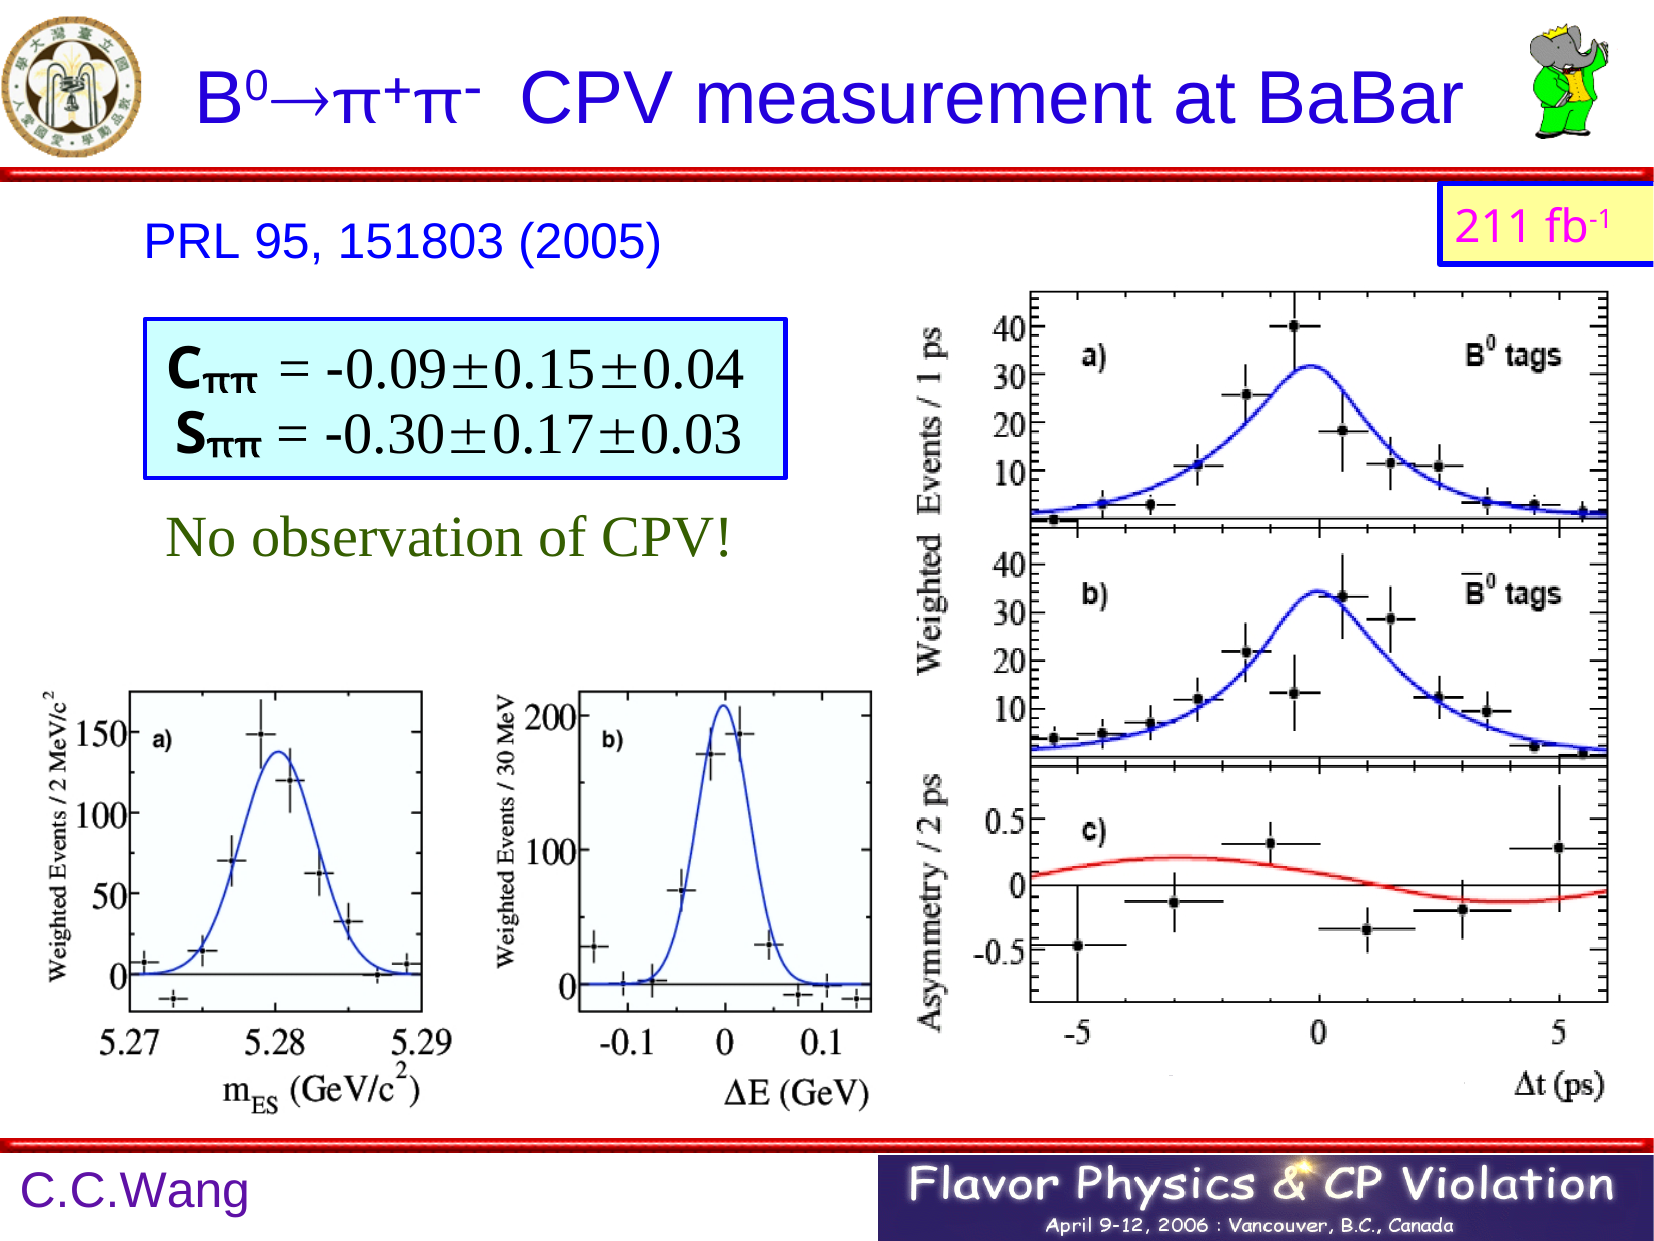

# B0+- CPV measurement at BaBar
211 fb-1
 PRL 95, 151803 (2005)
 S = -0.30±0.17±0.03
C = -0.09±0.15±0.04
No observation of CPV!